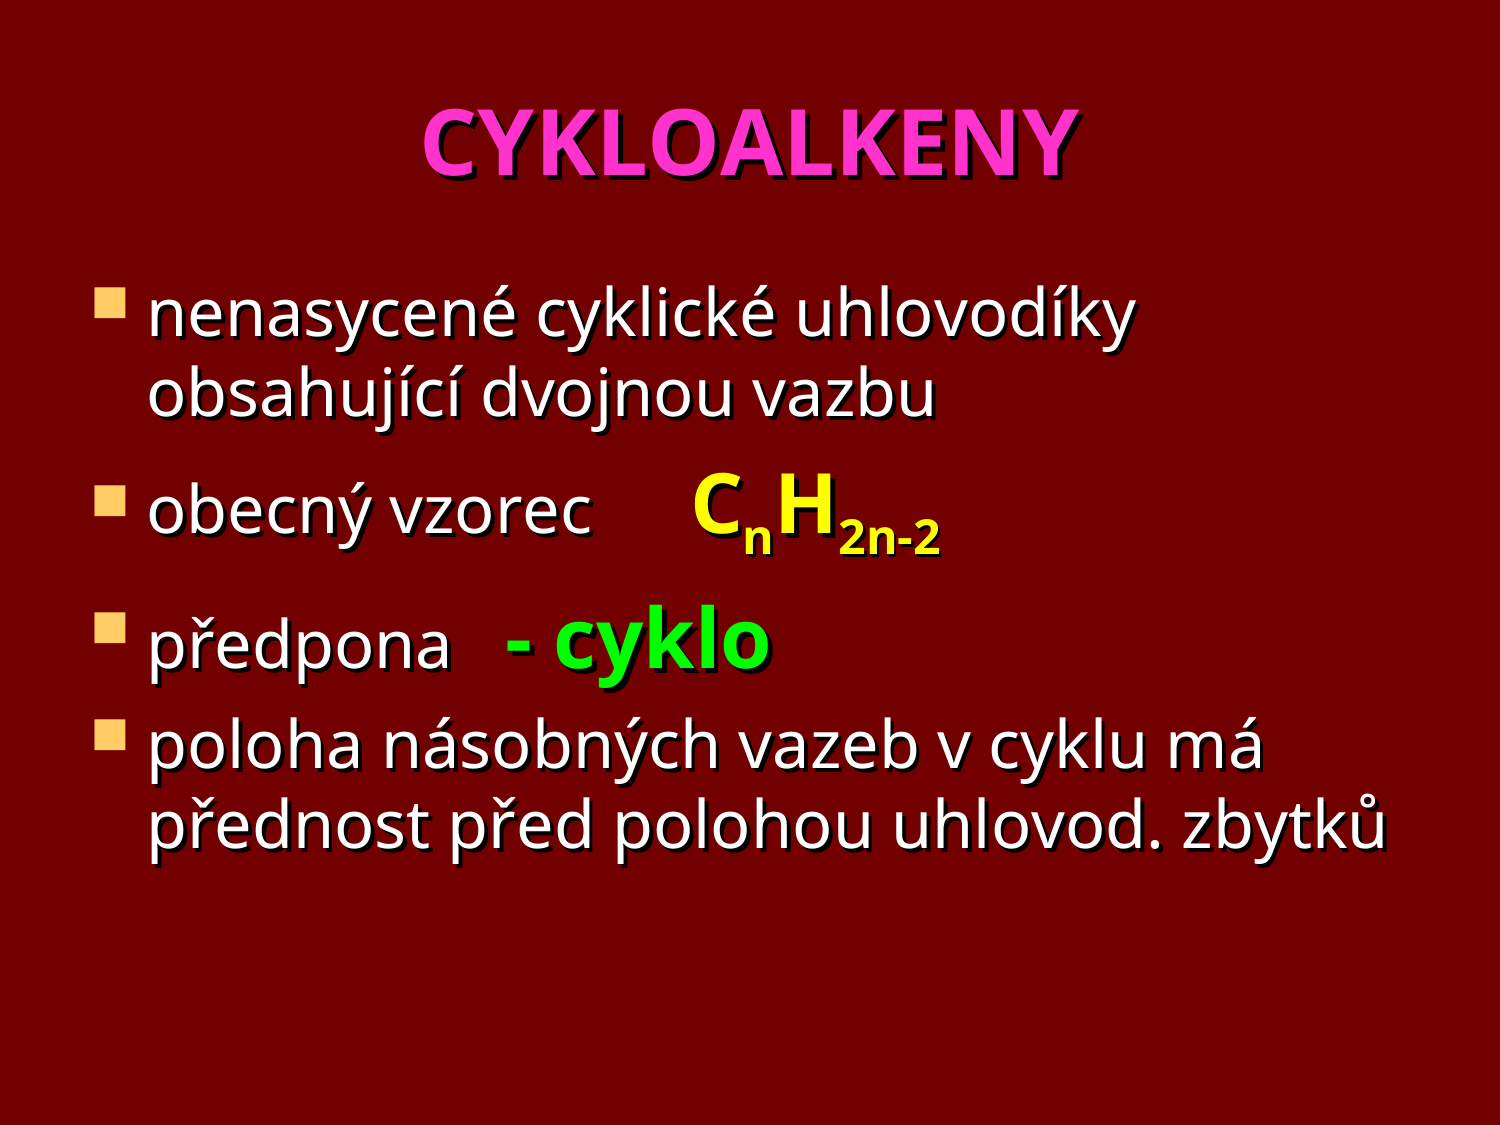

# CYKLOALKENY
nenasycené cyklické uhlovodíky obsahující dvojnou vazbu
obecný vzorec	CnH2n-2
předpona - cyklo
poloha násobných vazeb v cyklu má přednost před polohou uhlovod. zbytků